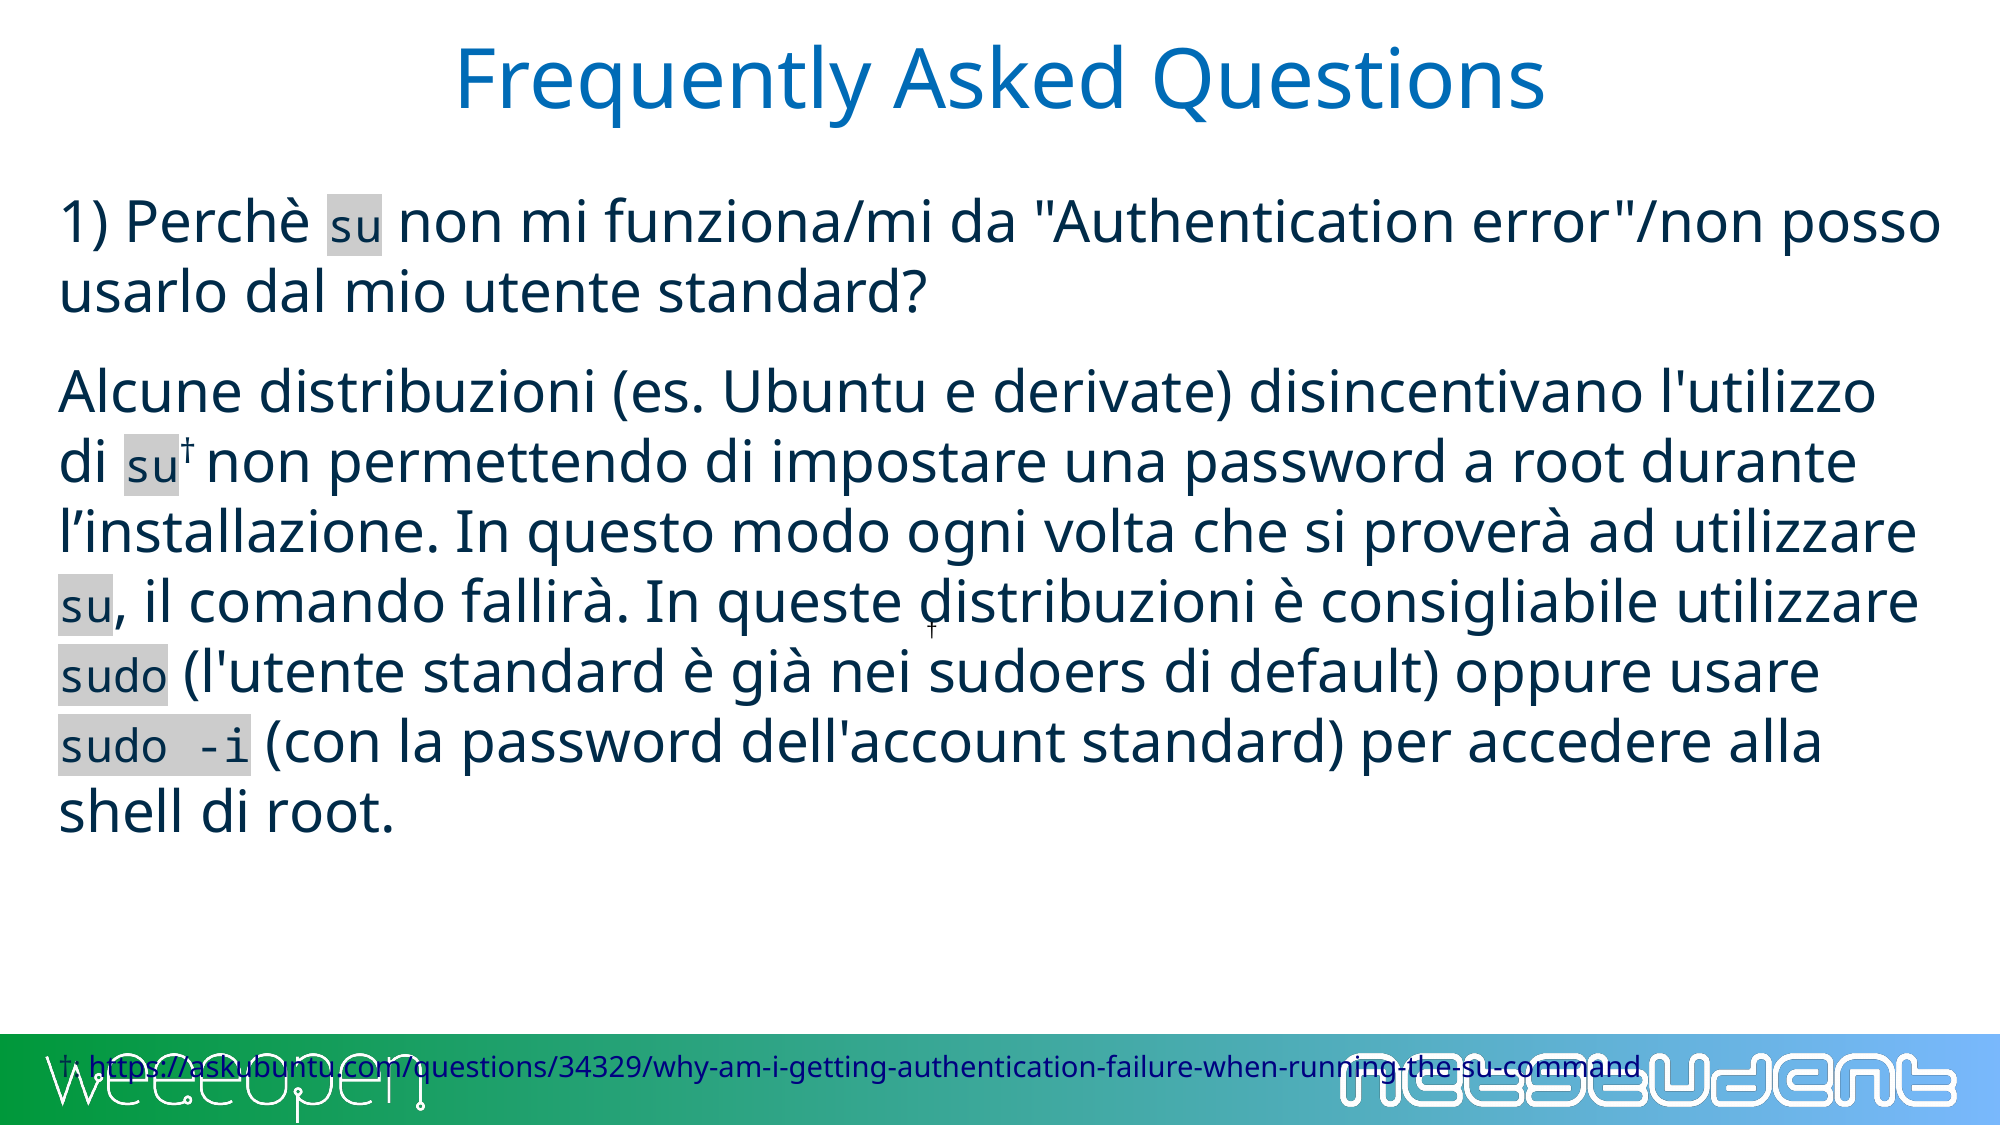

# Frequently Asked Questions
1) Perchè su non mi funziona/mi da "Authentication error"/non posso usarlo dal mio utente standard?
Alcune distribuzioni (es. Ubuntu e derivate) disincentivano l'utilizzo di su† non permettendo di impostare una password a root durante l’installazione. In questo modo ogni volta che si proverà ad utilizzare su, il comando fallirà. In queste distribuzioni è consigliabile utilizzare sudo (l'utente standard è già nei sudoers di default) oppure usare sudo -i (con la password dell'account standard) per accedere alla shell di root.
†: https://askubuntu.com/questions/34329/why-am-i-getting-authentication-failure-when-running-the-su-command
†